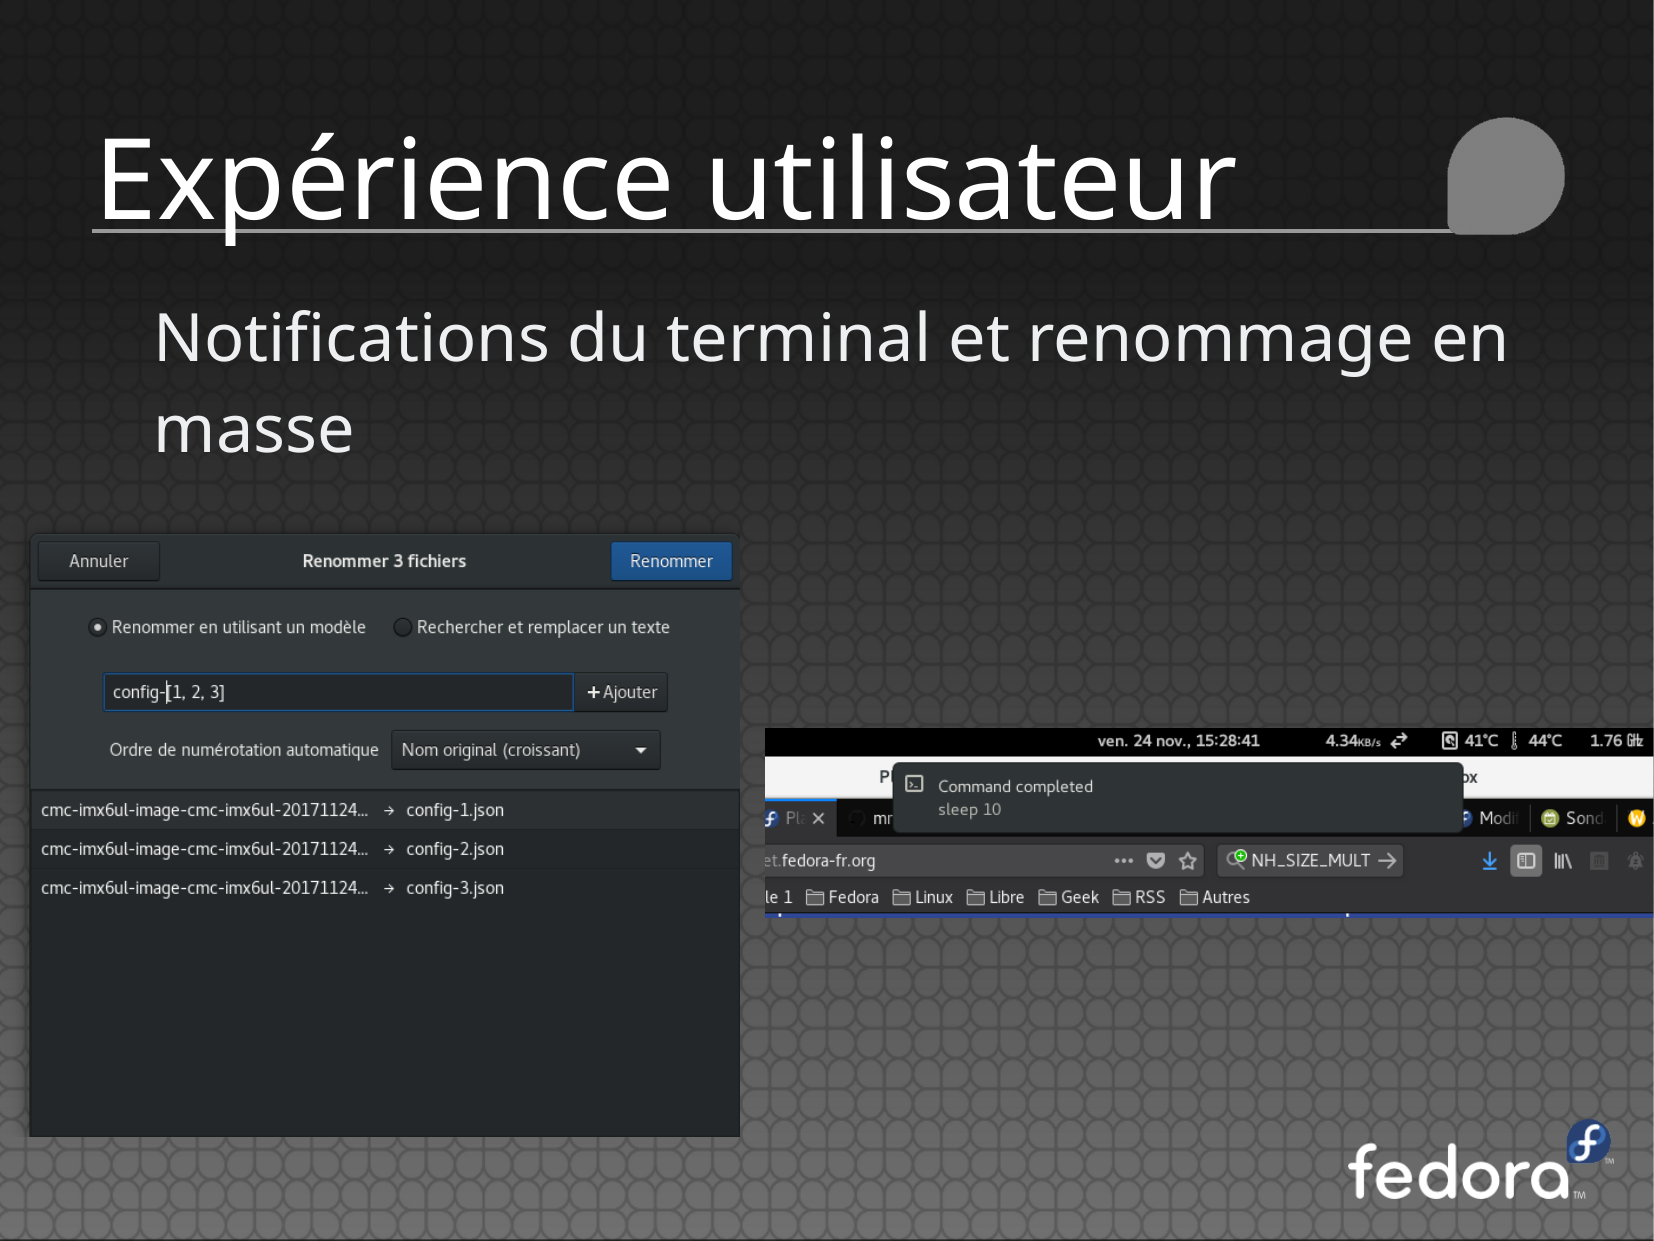

Expérience utilisateur
# Notifications du terminal et renommage en masse